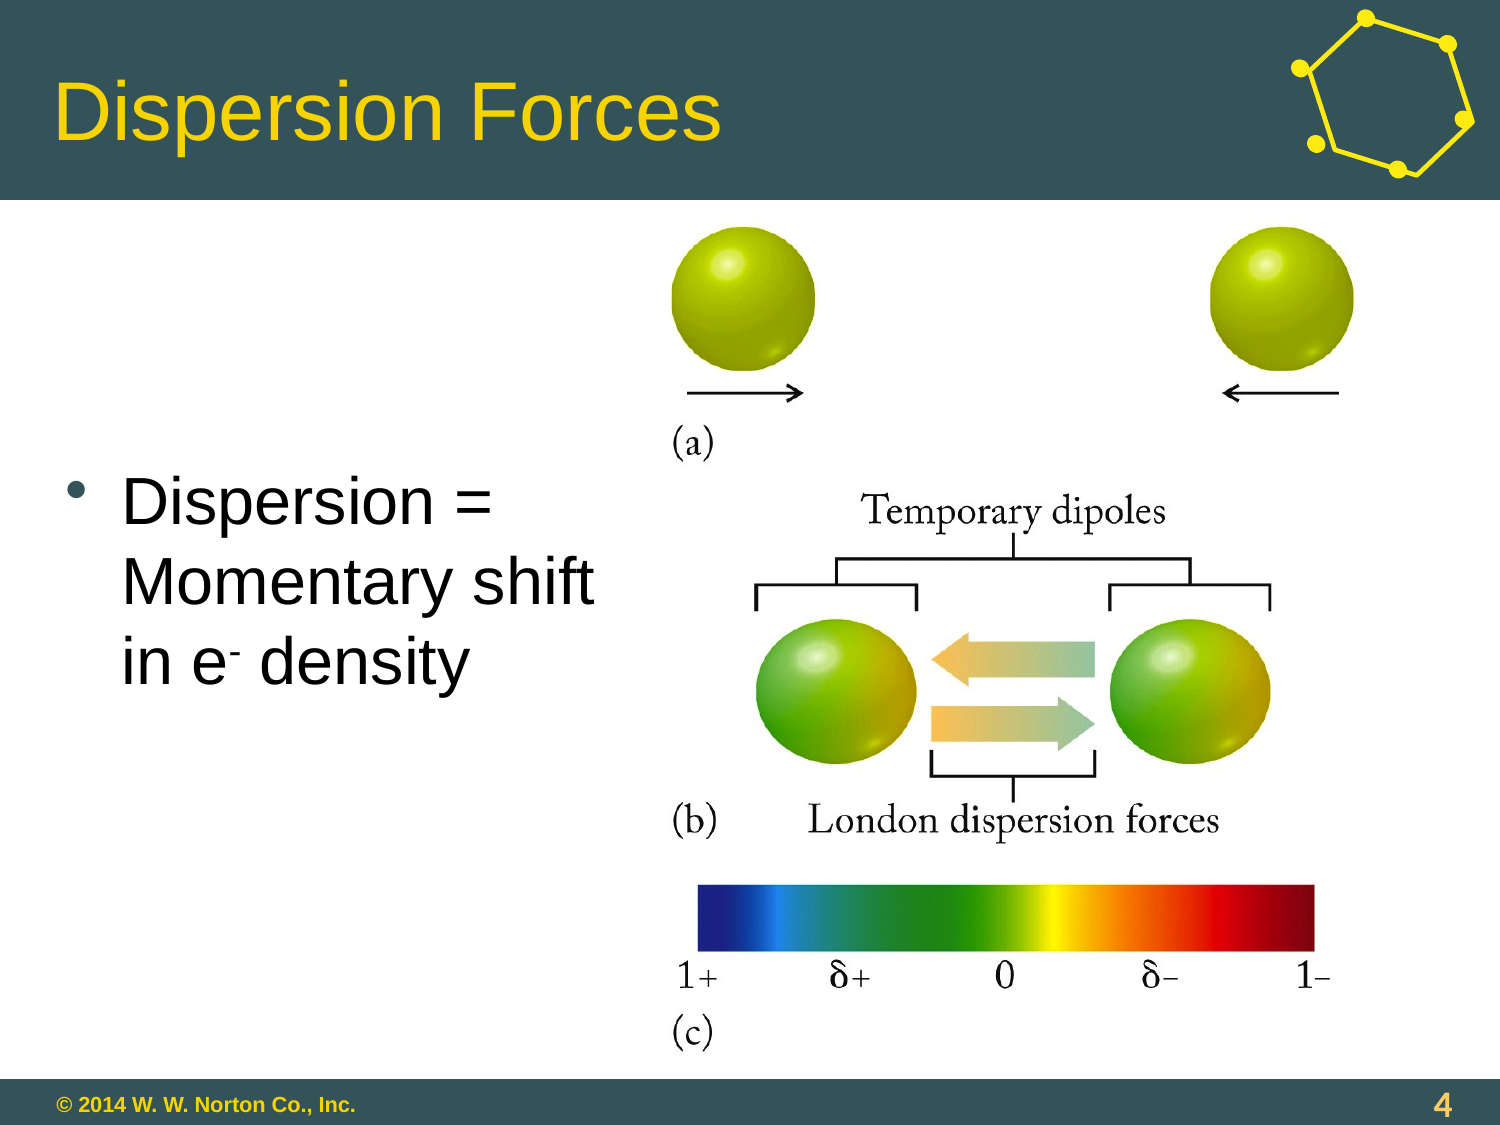

Dispersion Forces
# Dispersion = Momentary shift in e- density